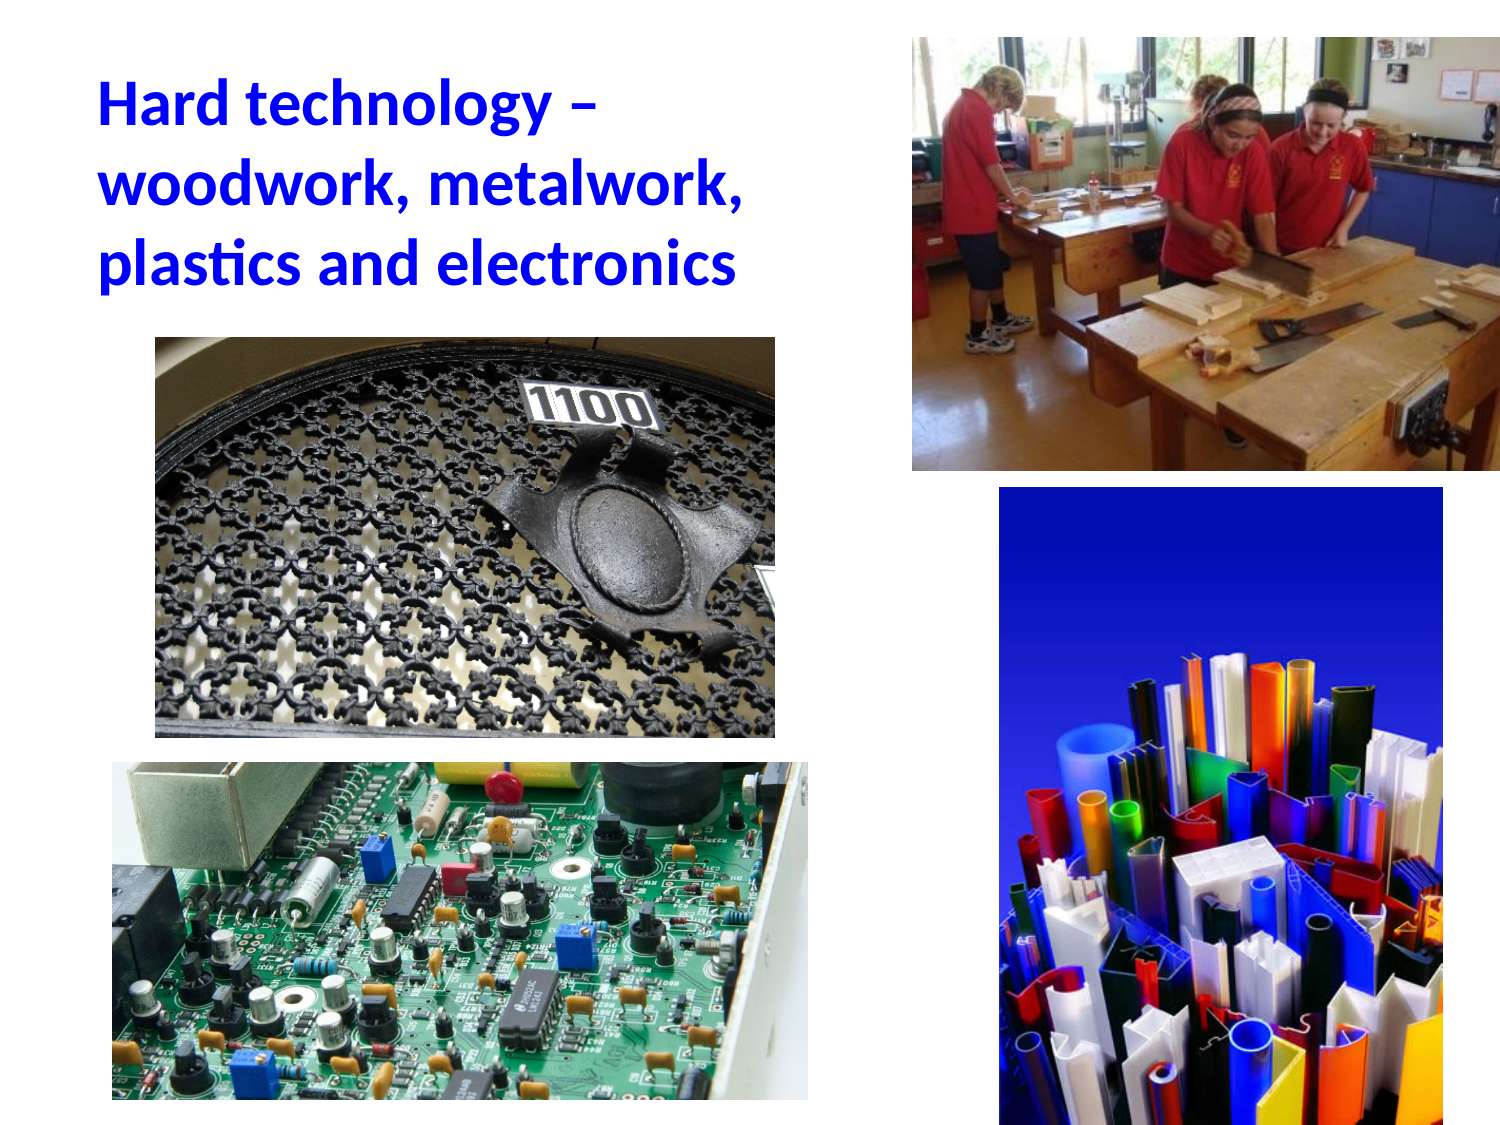

Hard technology – woodwork, metalwork, plastics and electronics